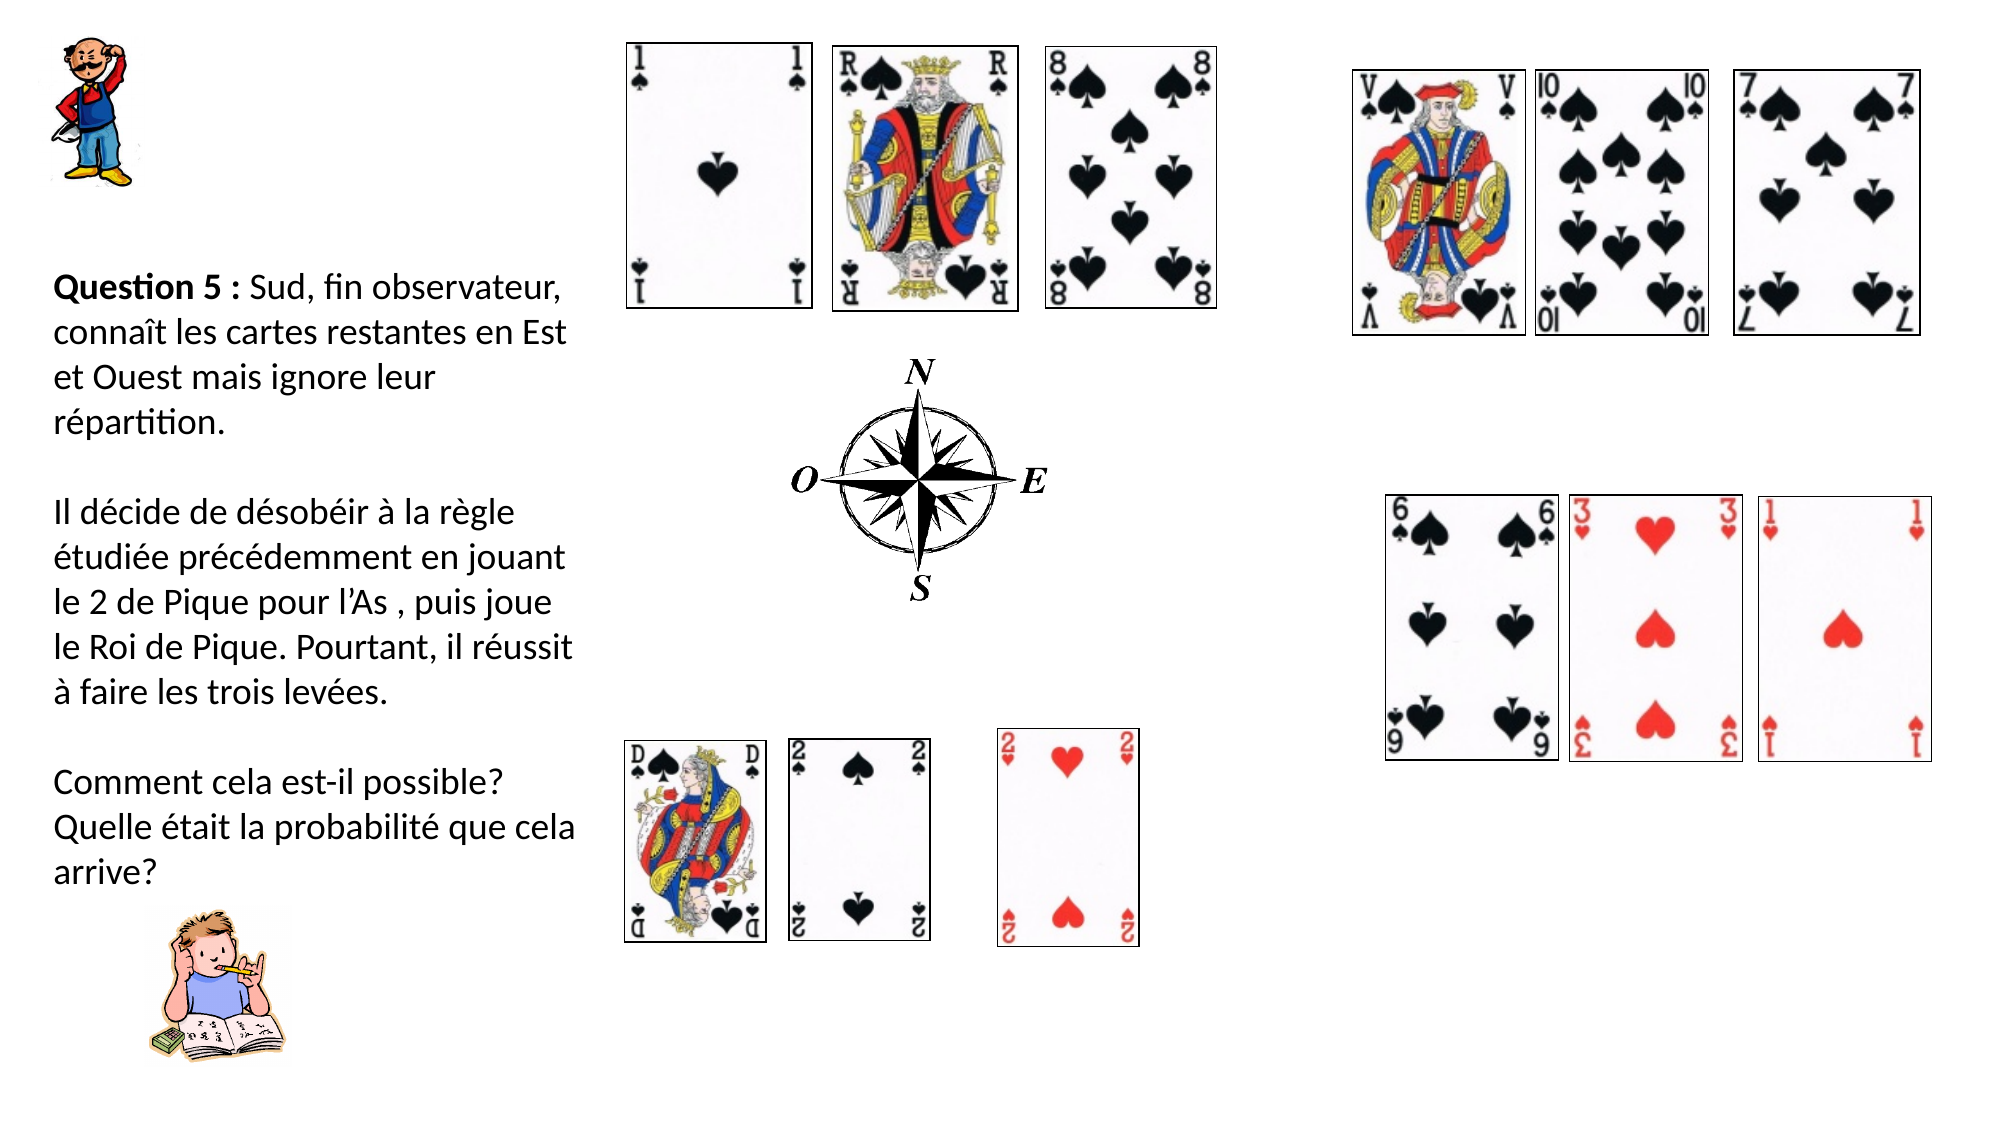

Question 5 : Sud, fin observateur, connaît les cartes restantes en Est et Ouest mais ignore leur répartition.
Il décide de désobéir à la règle étudiée précédemment en jouant le 2 de Pique pour l’As , puis joue le Roi de Pique. Pourtant, il réussit à faire les trois levées.
Comment cela est-il possible? Quelle était la probabilité que cela arrive?